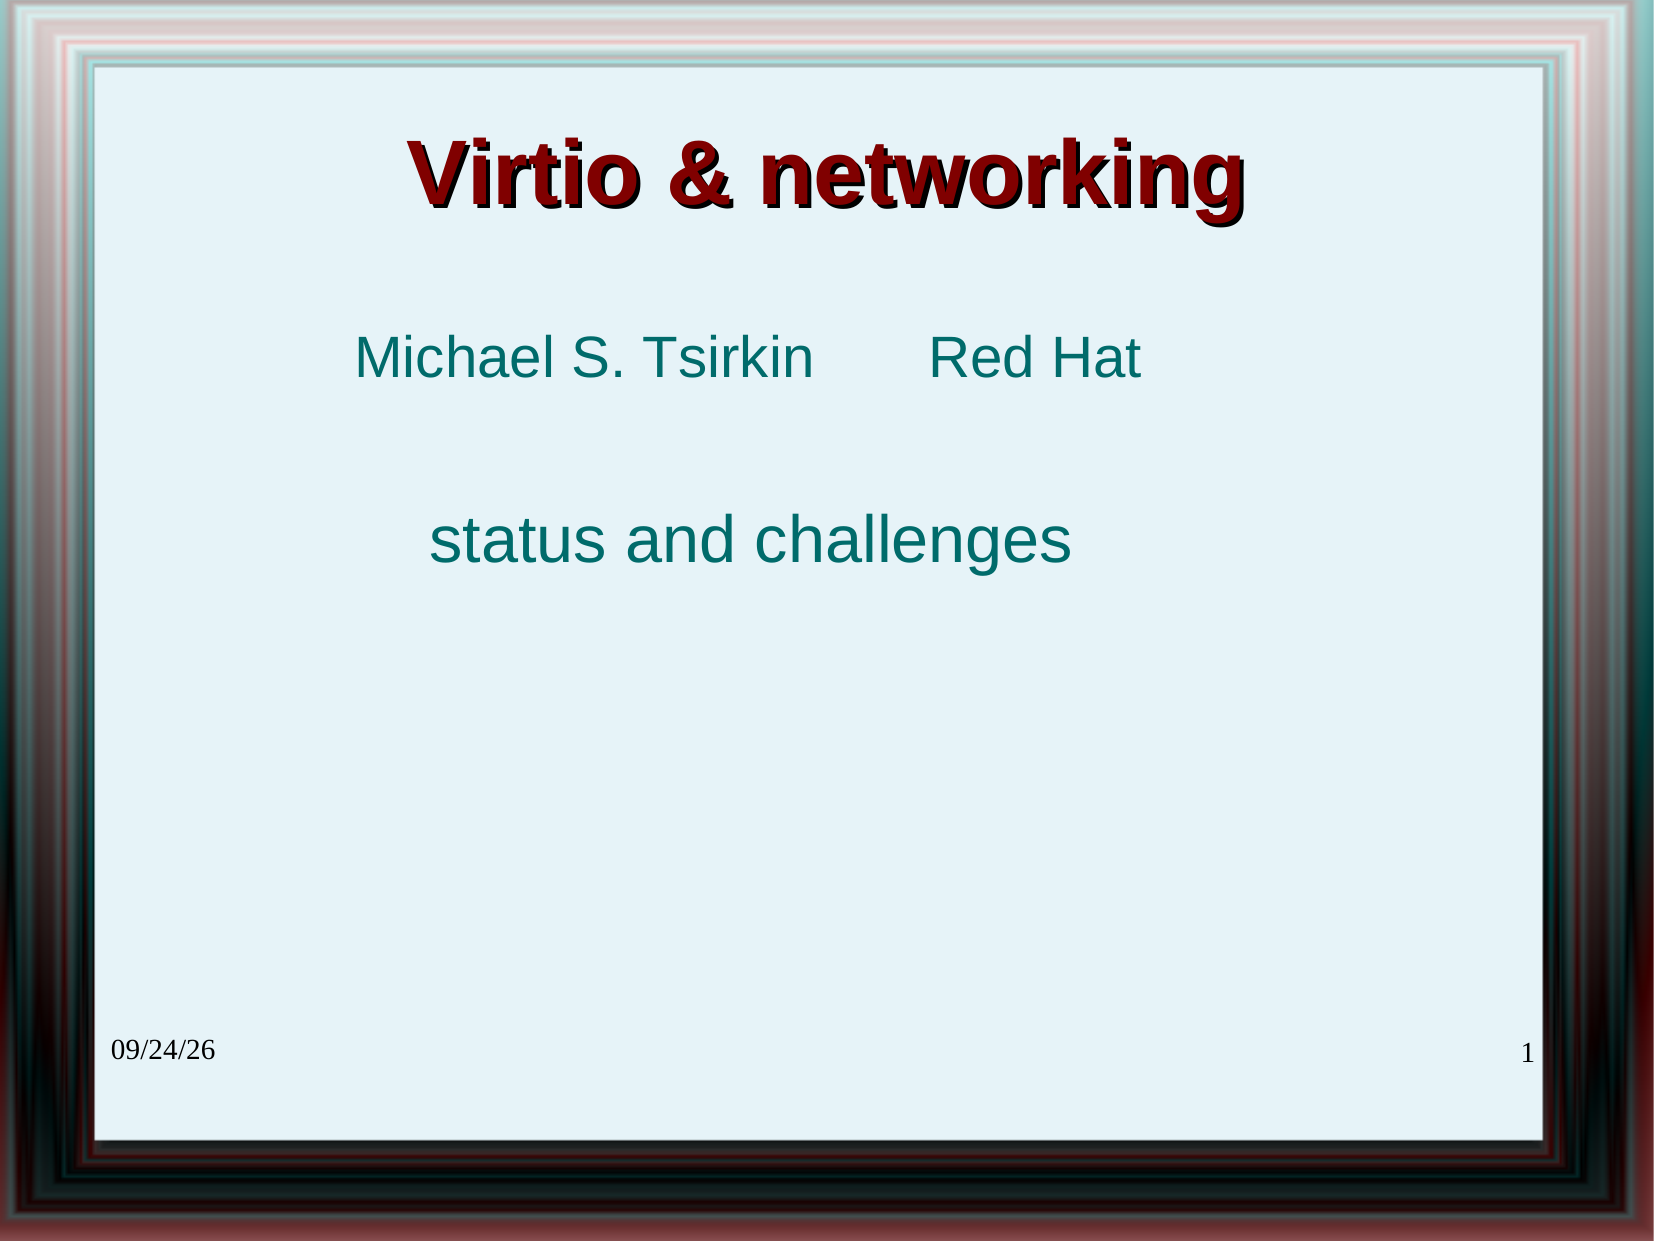

# Virtio & networking
Michael S. Tsirkin Red Hat
 status and challenges
1